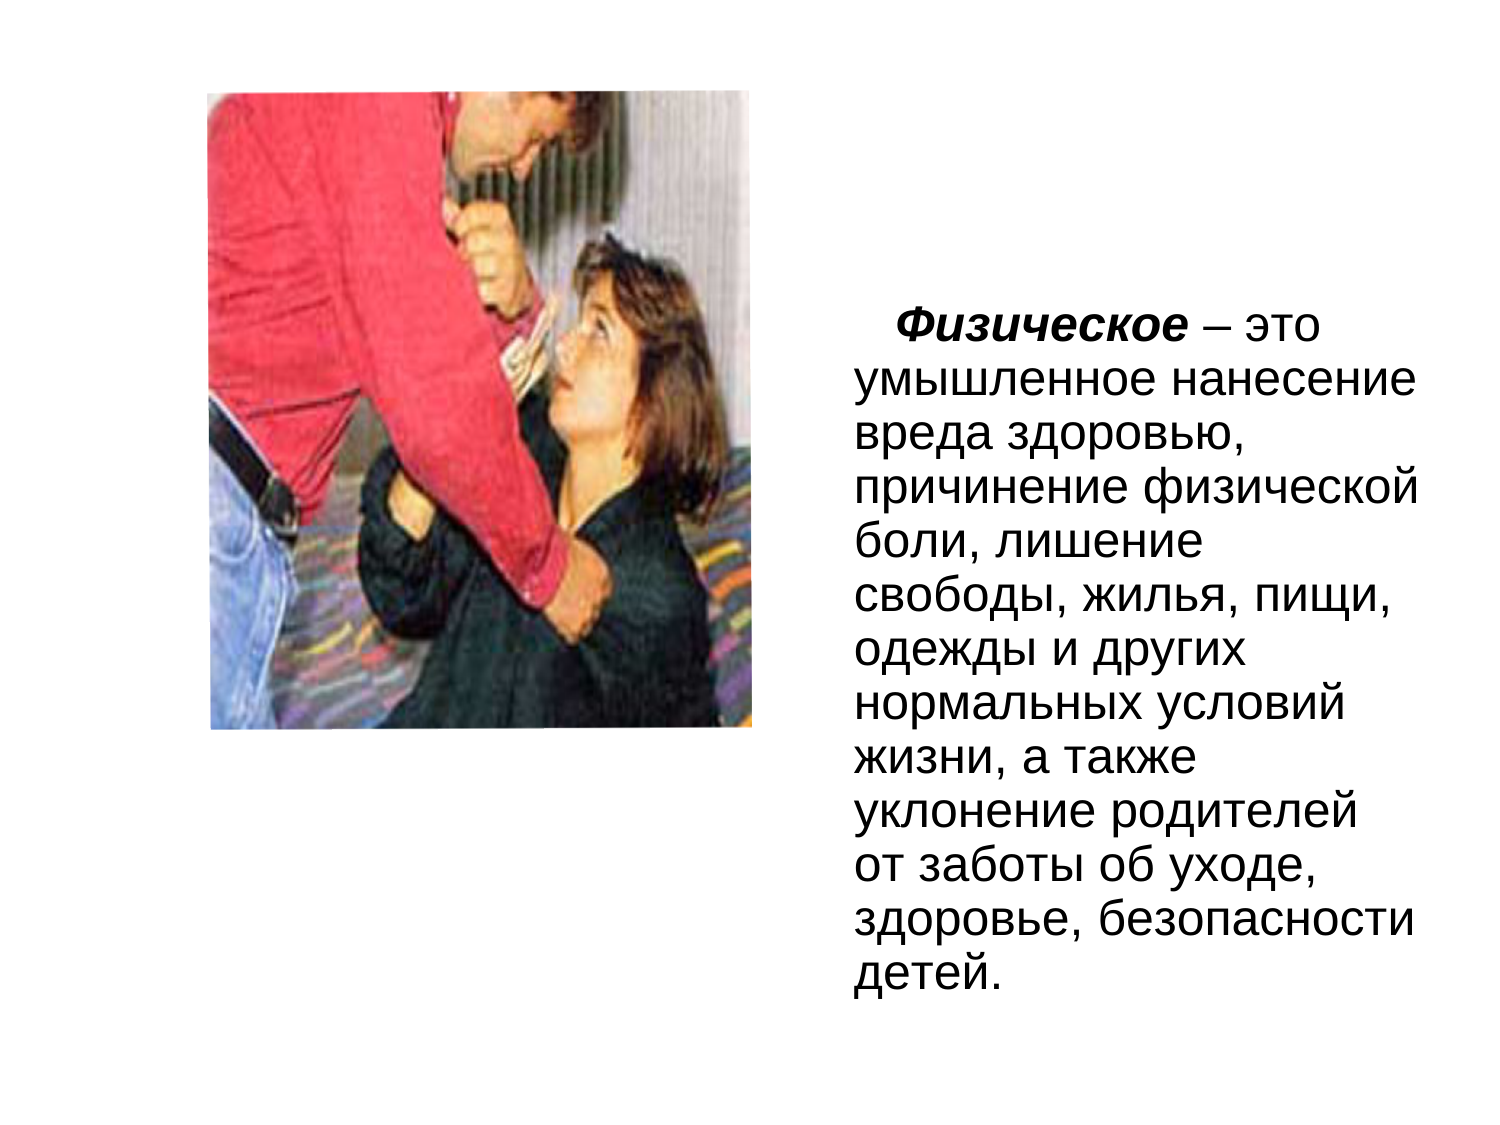

# Физическое – это умышленное нанесение вреда здоровью, причинение физической боли, лишение свободы, жилья, пищи, одежды и других нормальных условий жизни, а также уклонение родителей от заботы об уходе, здоровье, безопасности детей.